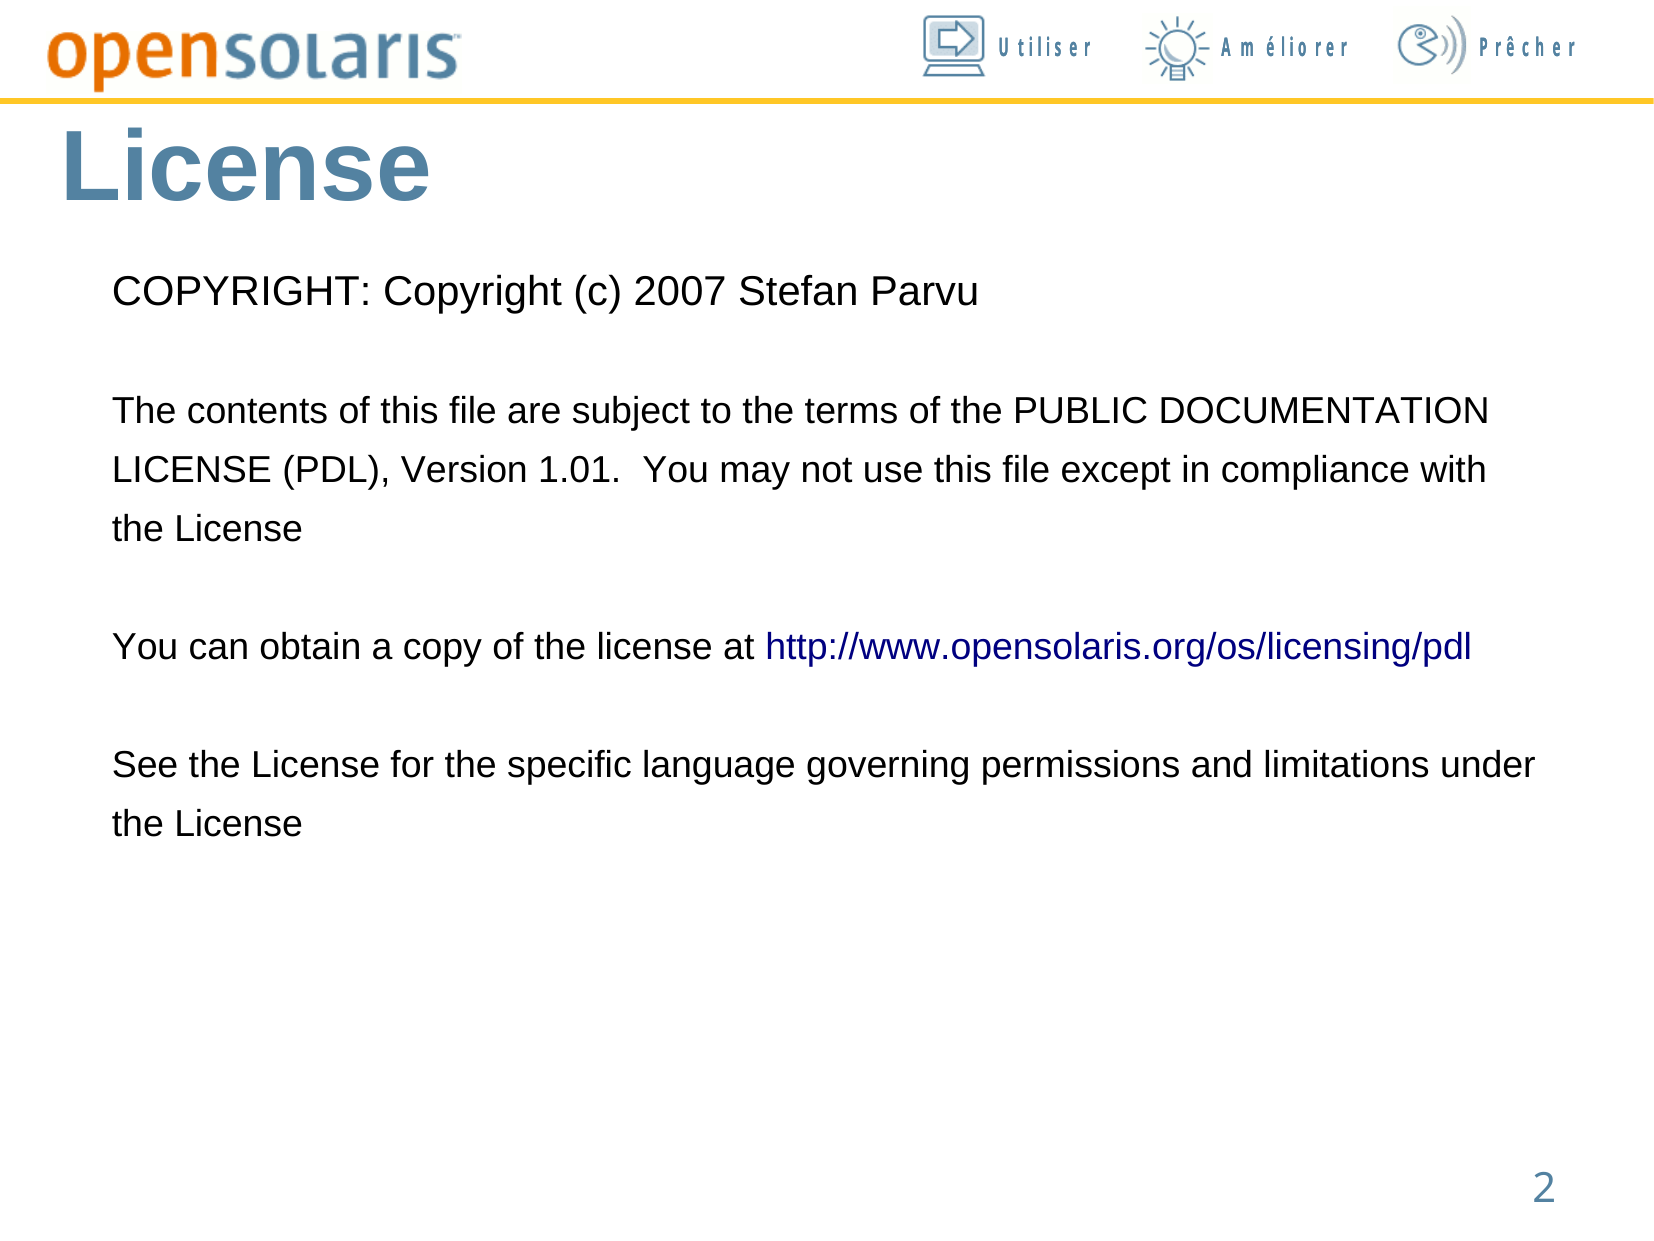

# License
COPYRIGHT: Copyright (c) 2007 Stefan Parvu
The contents of this file are subject to the terms of the PUBLIC DOCUMENTATION
LICENSE (PDL), Version 1.01. You may not use this file except in compliance with
the License
You can obtain a copy of the license at http://www.opensolaris.org/os/licensing/pdl
See the License for the specific language governing permissions and limitations under
the License